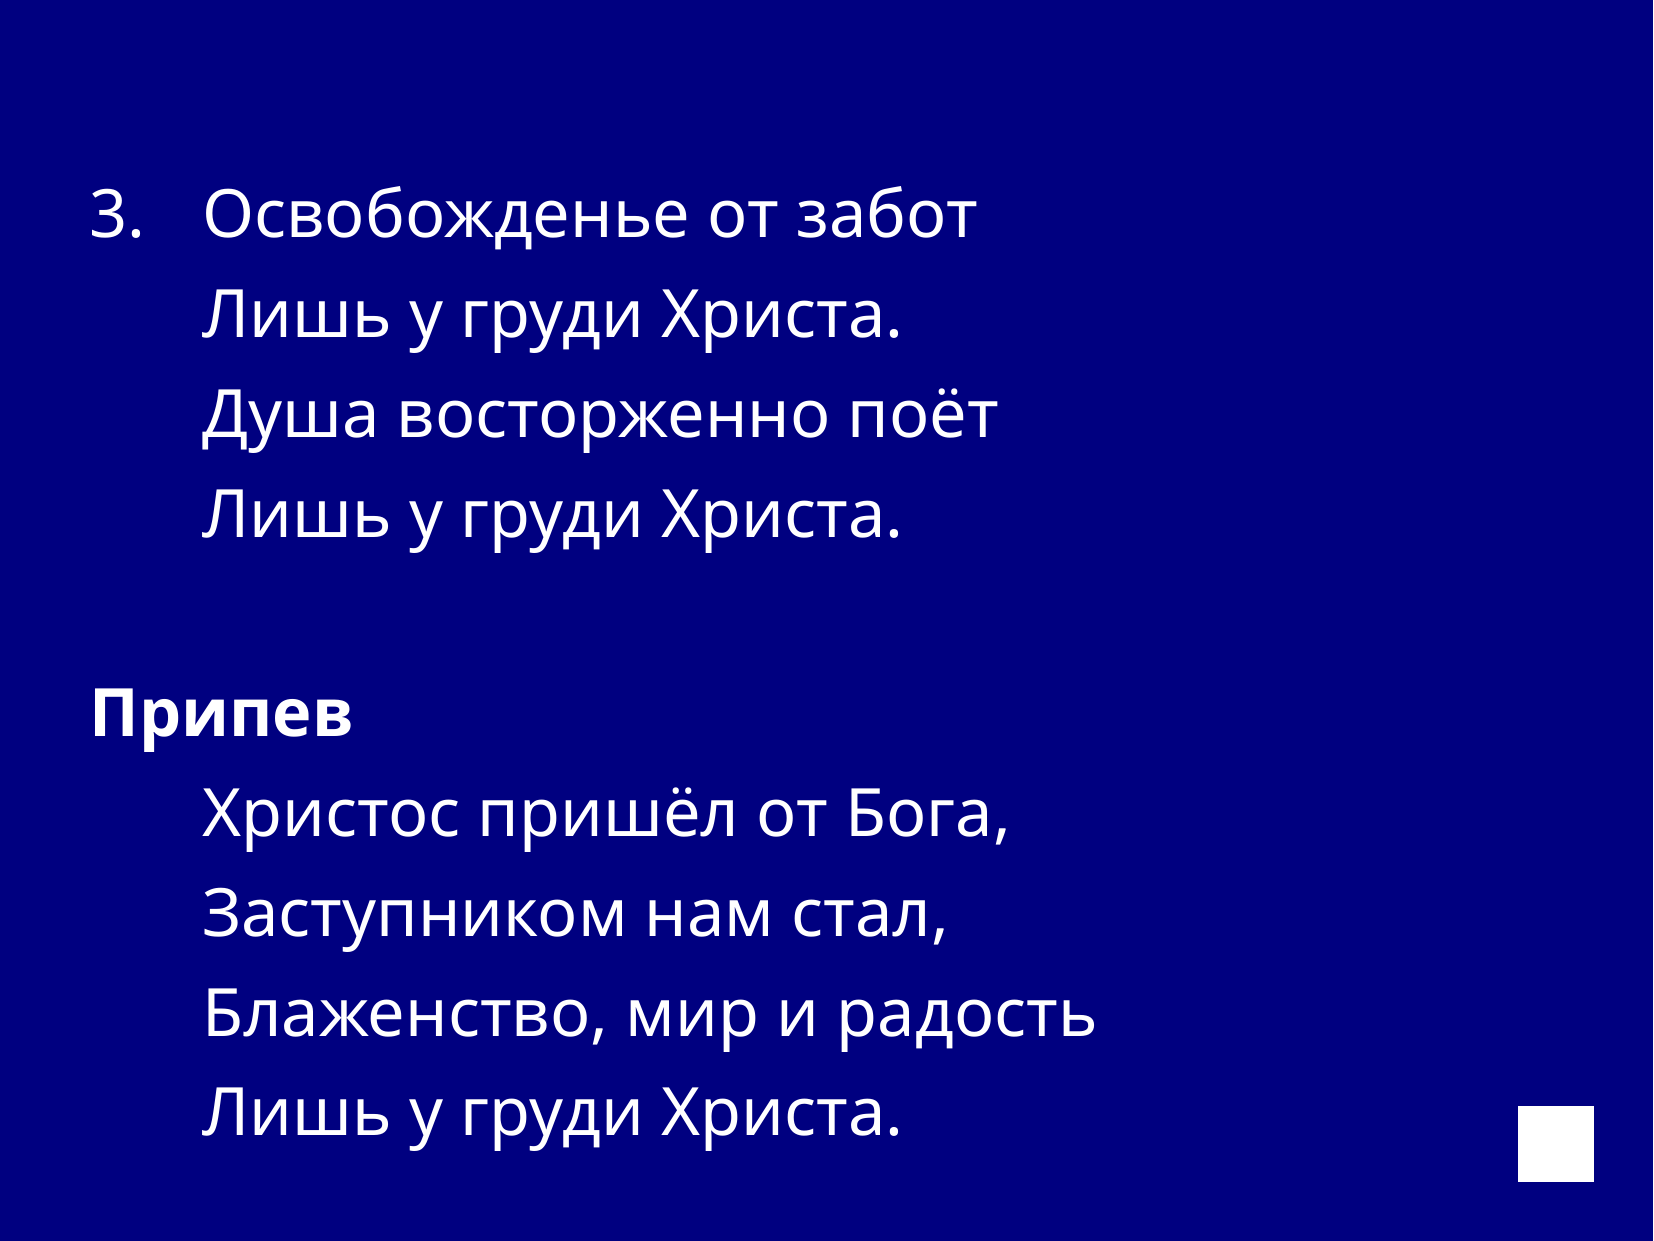

3.	Освобожденье от забот
	Лишь у груди Христа.
	Душа восторженно поёт
	Лишь у груди Христа.
Припев
	Христос пришёл от Бога,
	Заступником нам стал,
	Блаженство, мир и радость
	Лишь у груди Христа.